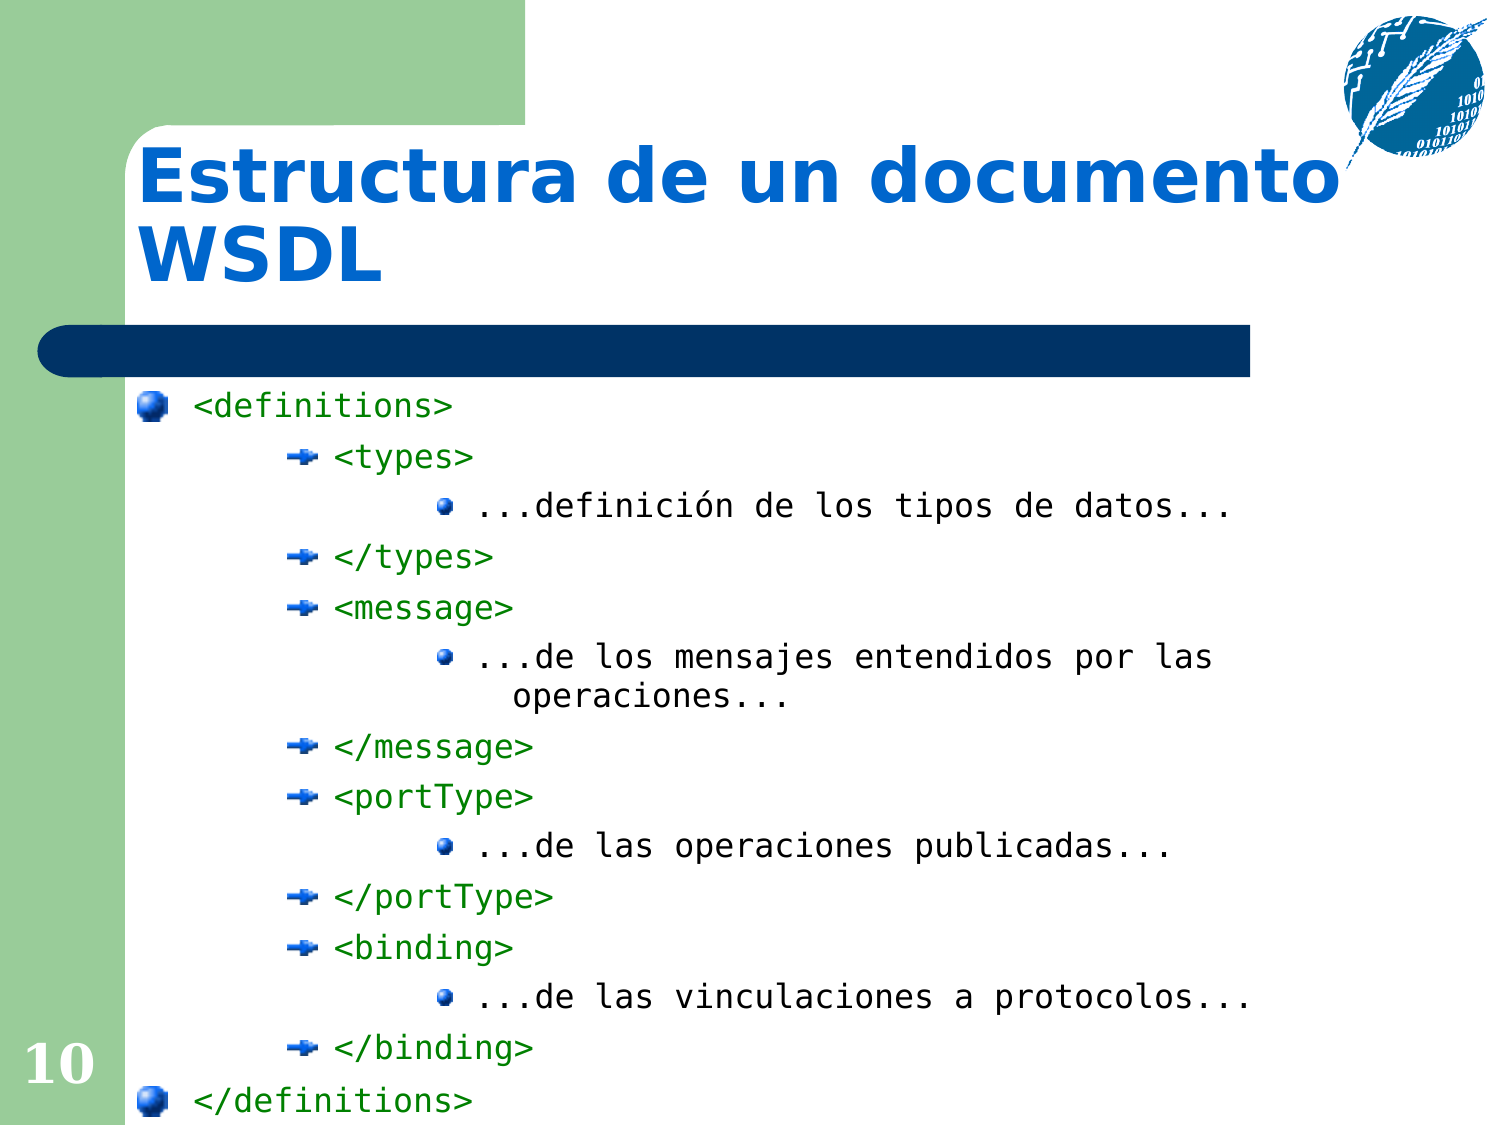

# Estructura de un documento WSDL
<definitions>
<types>
...definición de los tipos de datos...
</types>
<message>
...de los mensajes entendidos por las operaciones...
</message>
<portType>
...de las operaciones publicadas...
</portType>
<binding>
...de las vinculaciones a protocolos...
</binding>
</definitions>
10